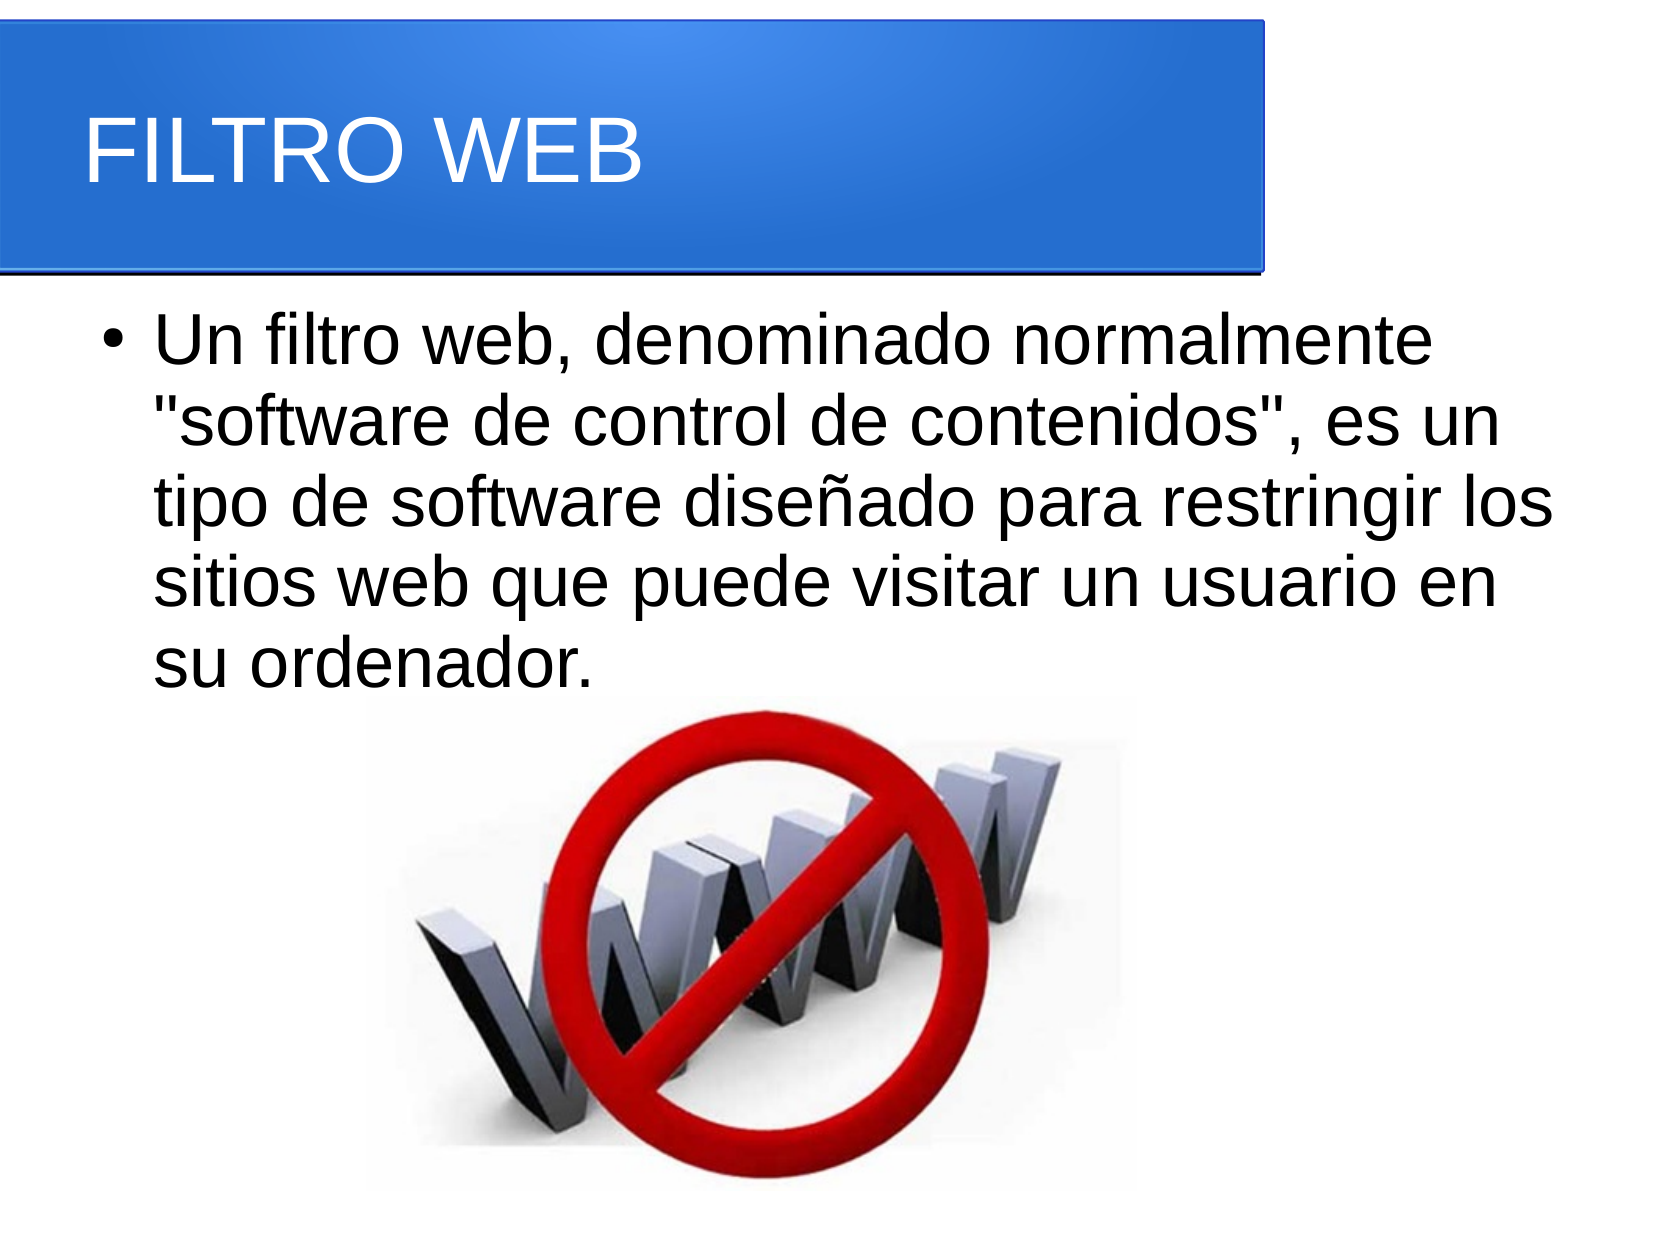

# FILTRO WEB
Un filtro web, denominado normalmente "software de control de contenidos", es un tipo de software diseñado para restringir los sitios web que puede visitar un usuario en su ordenador.